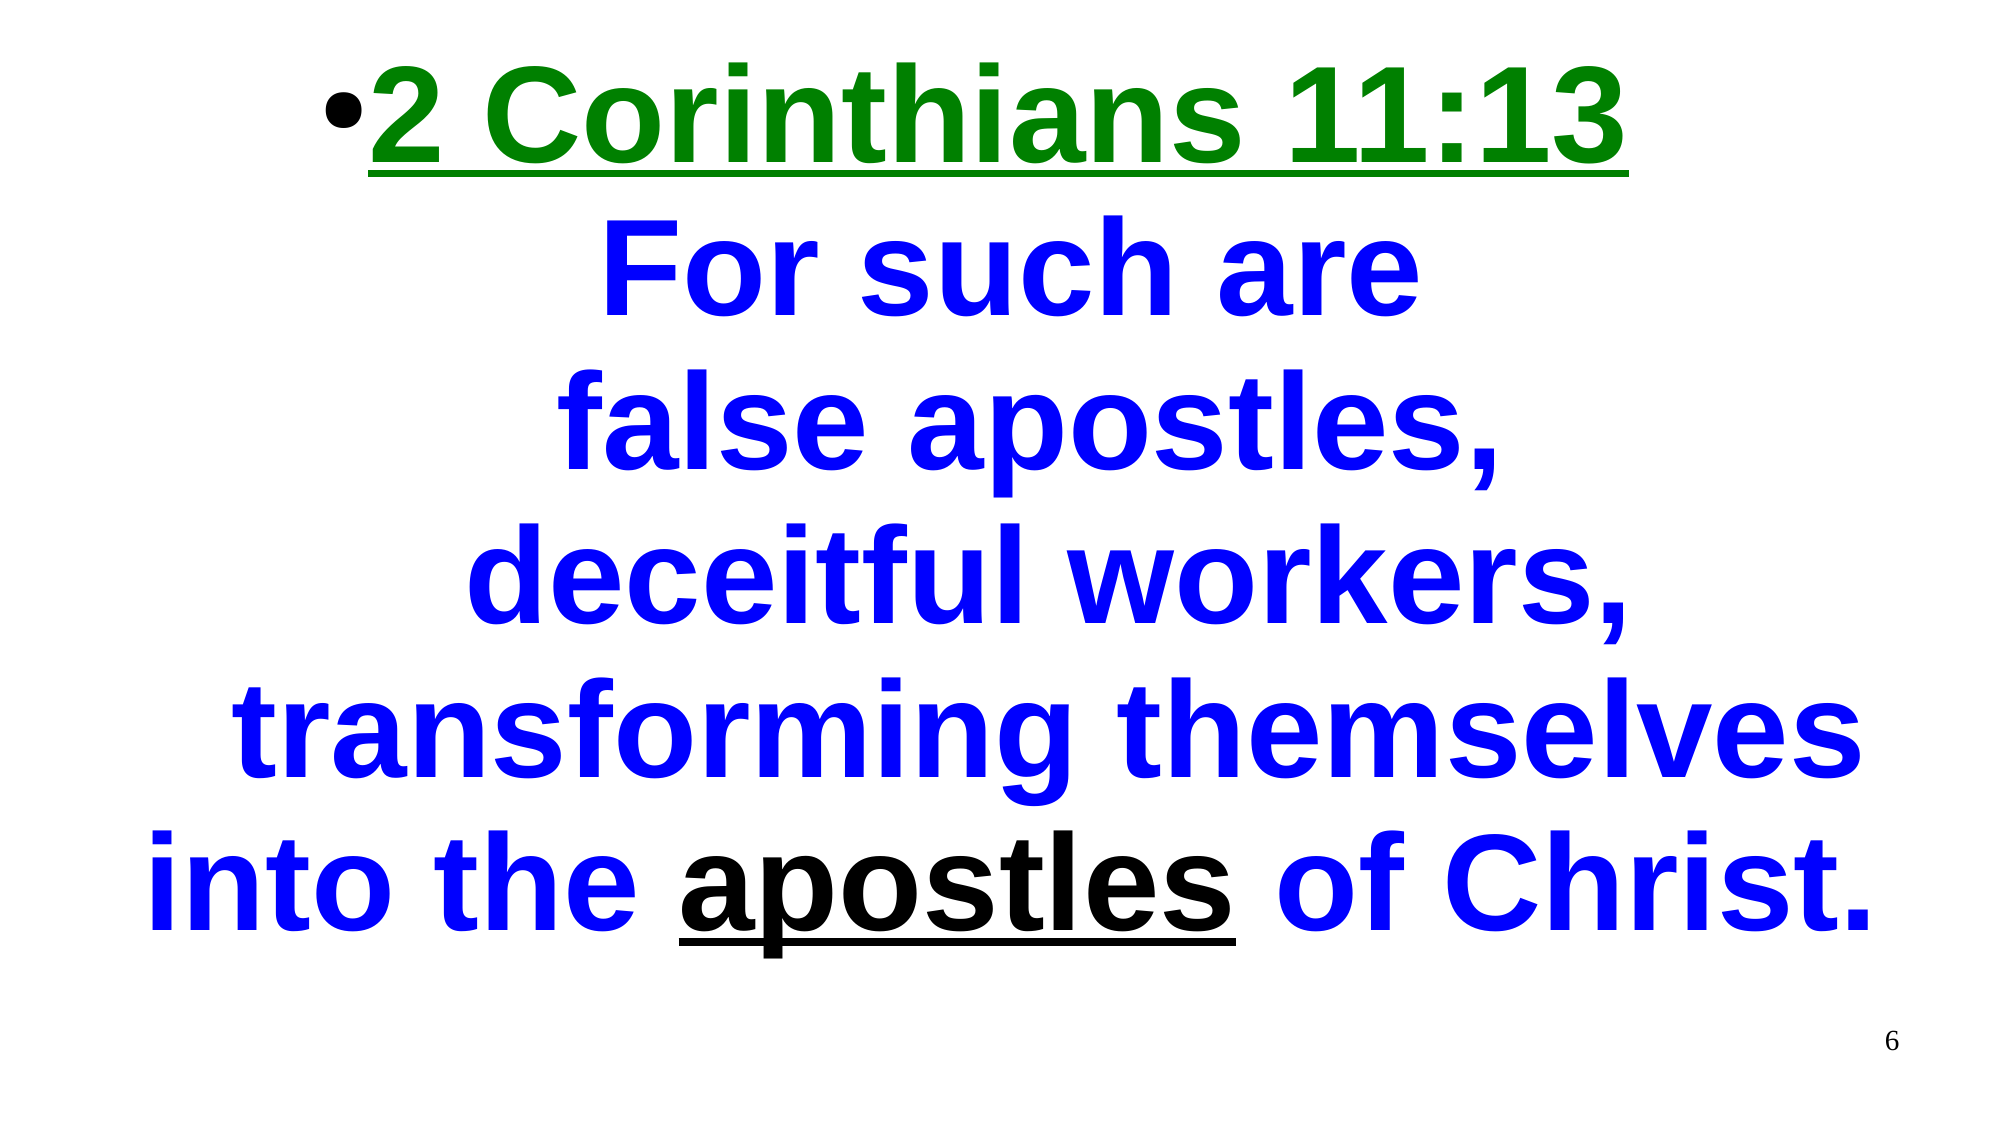

# 2 Corinthians 11:13  For such are false apostles, deceitful workers, transforming themselves into the apostles of Christ.
6